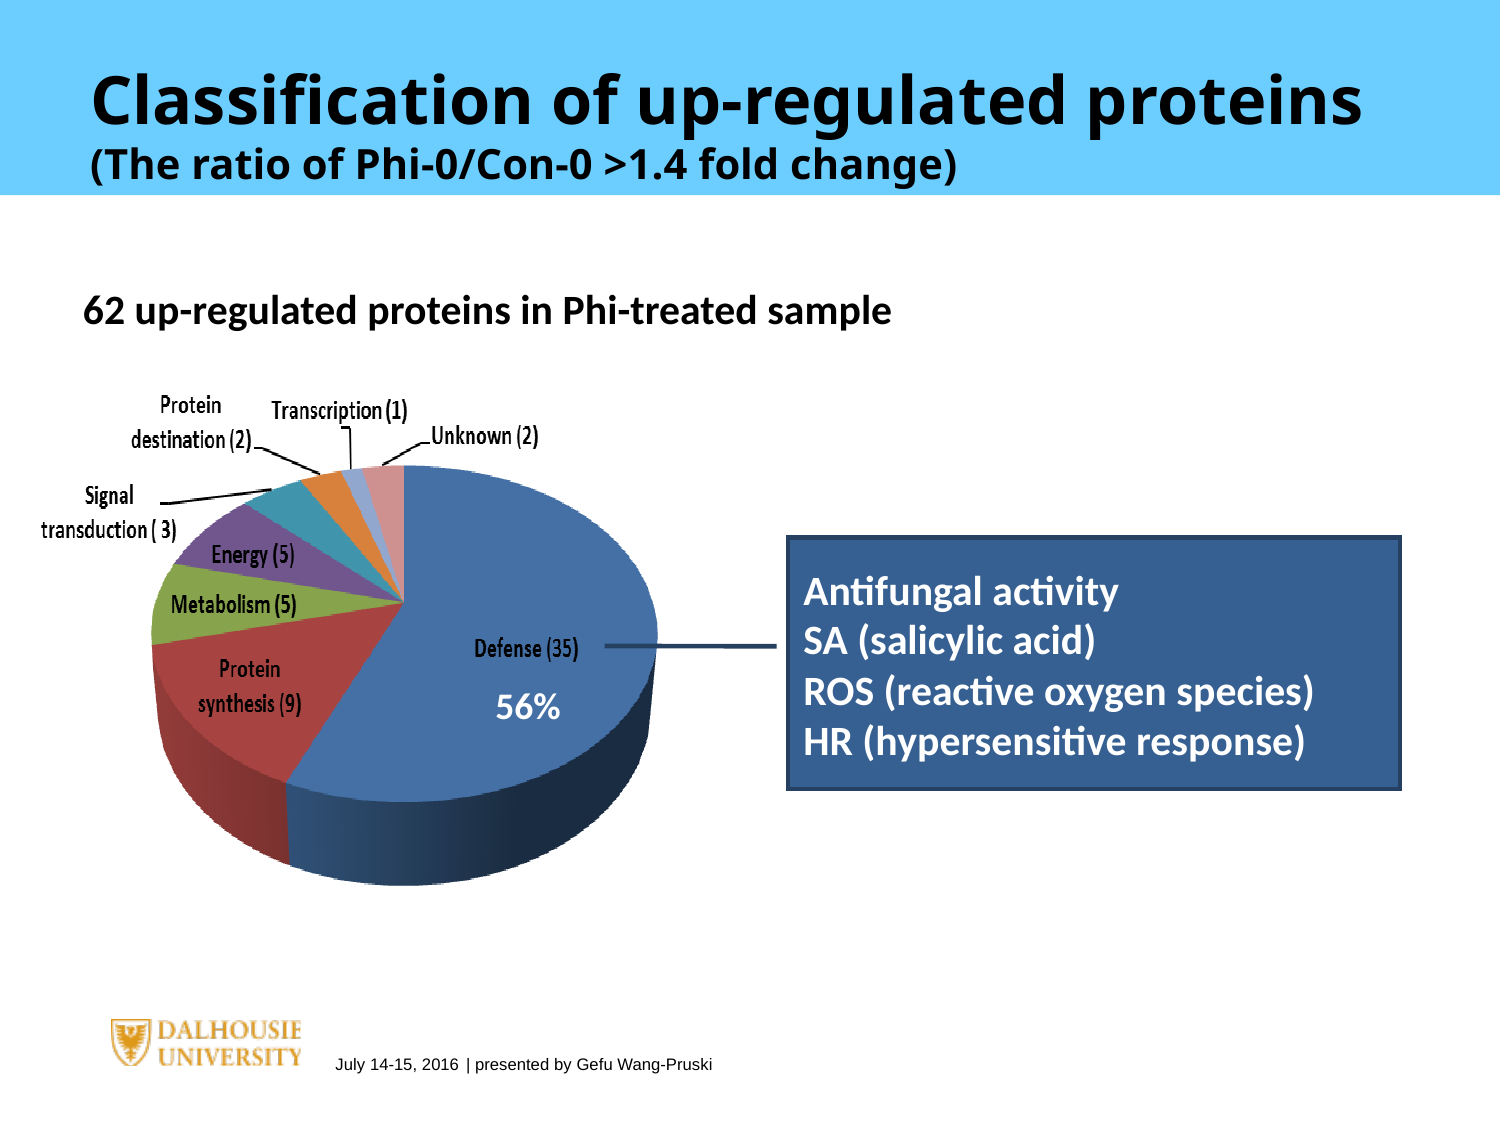

# Classification of up-regulated proteins (The ratio of Phi-0/Con-0 >1.4 fold change)
62 up-regulated proteins in Phi-treated sample
Antifungal activity
SA (salicylic acid)
ROS (reactive oxygen species)
HR (hypersensitive response)
56%